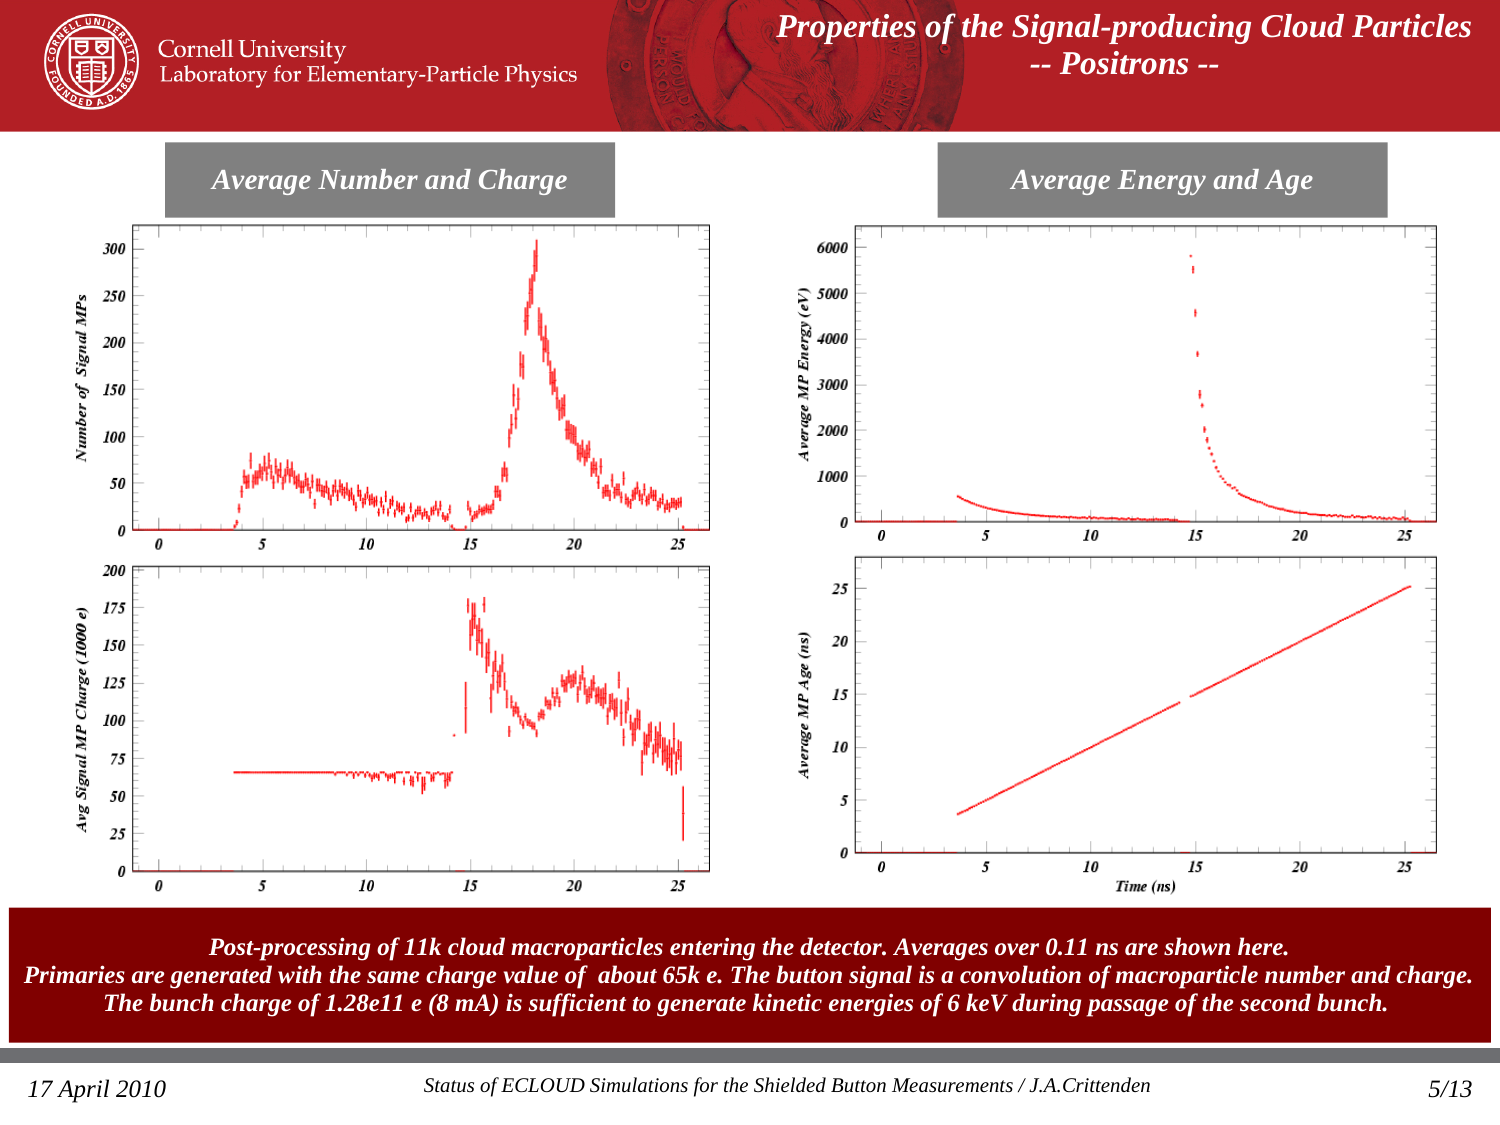

Properties of the Signal-producing Cloud Particles
-- Positrons --
Average Number and Charge
Average Energy and Age
Post-processing of 11k cloud macroparticles entering the detector. Averages over 0.11 ns are shown here.
Primaries are generated with the same charge value of about 65k e. The button signal is a convolution of macroparticle number and charge.
The bunch charge of 1.28e11 e (8 mA) is sufficient to generate kinetic energies of 6 keV during passage of the second bunch.